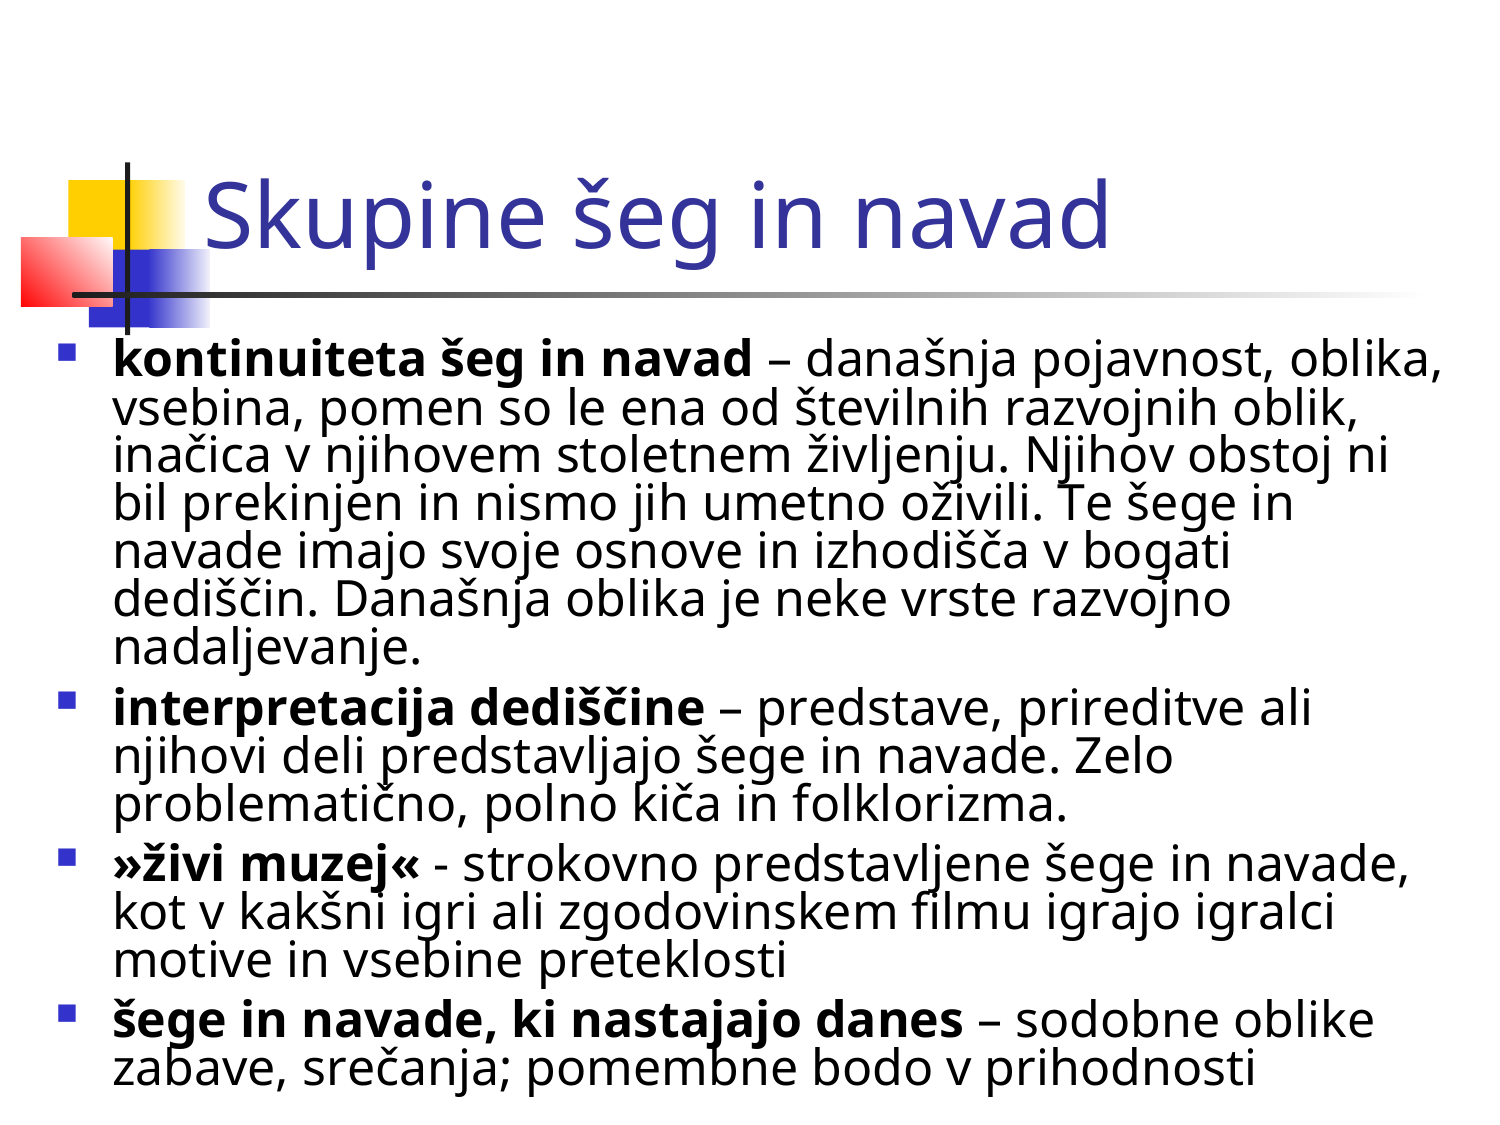

# Skupine šeg in navad
kontinuiteta šeg in navad – današnja pojavnost, oblika, vsebina, pomen so le ena od številnih razvojnih oblik, inačica v njihovem stoletnem življenju. Njihov obstoj ni bil prekinjen in nismo jih umetno oživili. Te šege in navade imajo svoje osnove in izhodišča v bogati dediščin. Današnja oblika je neke vrste razvojno nadaljevanje.
interpretacija dediščine – predstave, prireditve ali njihovi deli predstavljajo šege in navade. Zelo problematično, polno kiča in folklorizma.
»živi muzej« - strokovno predstavljene šege in navade, kot v kakšni igri ali zgodovinskem filmu igrajo igralci motive in vsebine preteklosti
šege in navade, ki nastajajo danes – sodobne oblike zabave, srečanja; pomembne bodo v prihodnosti